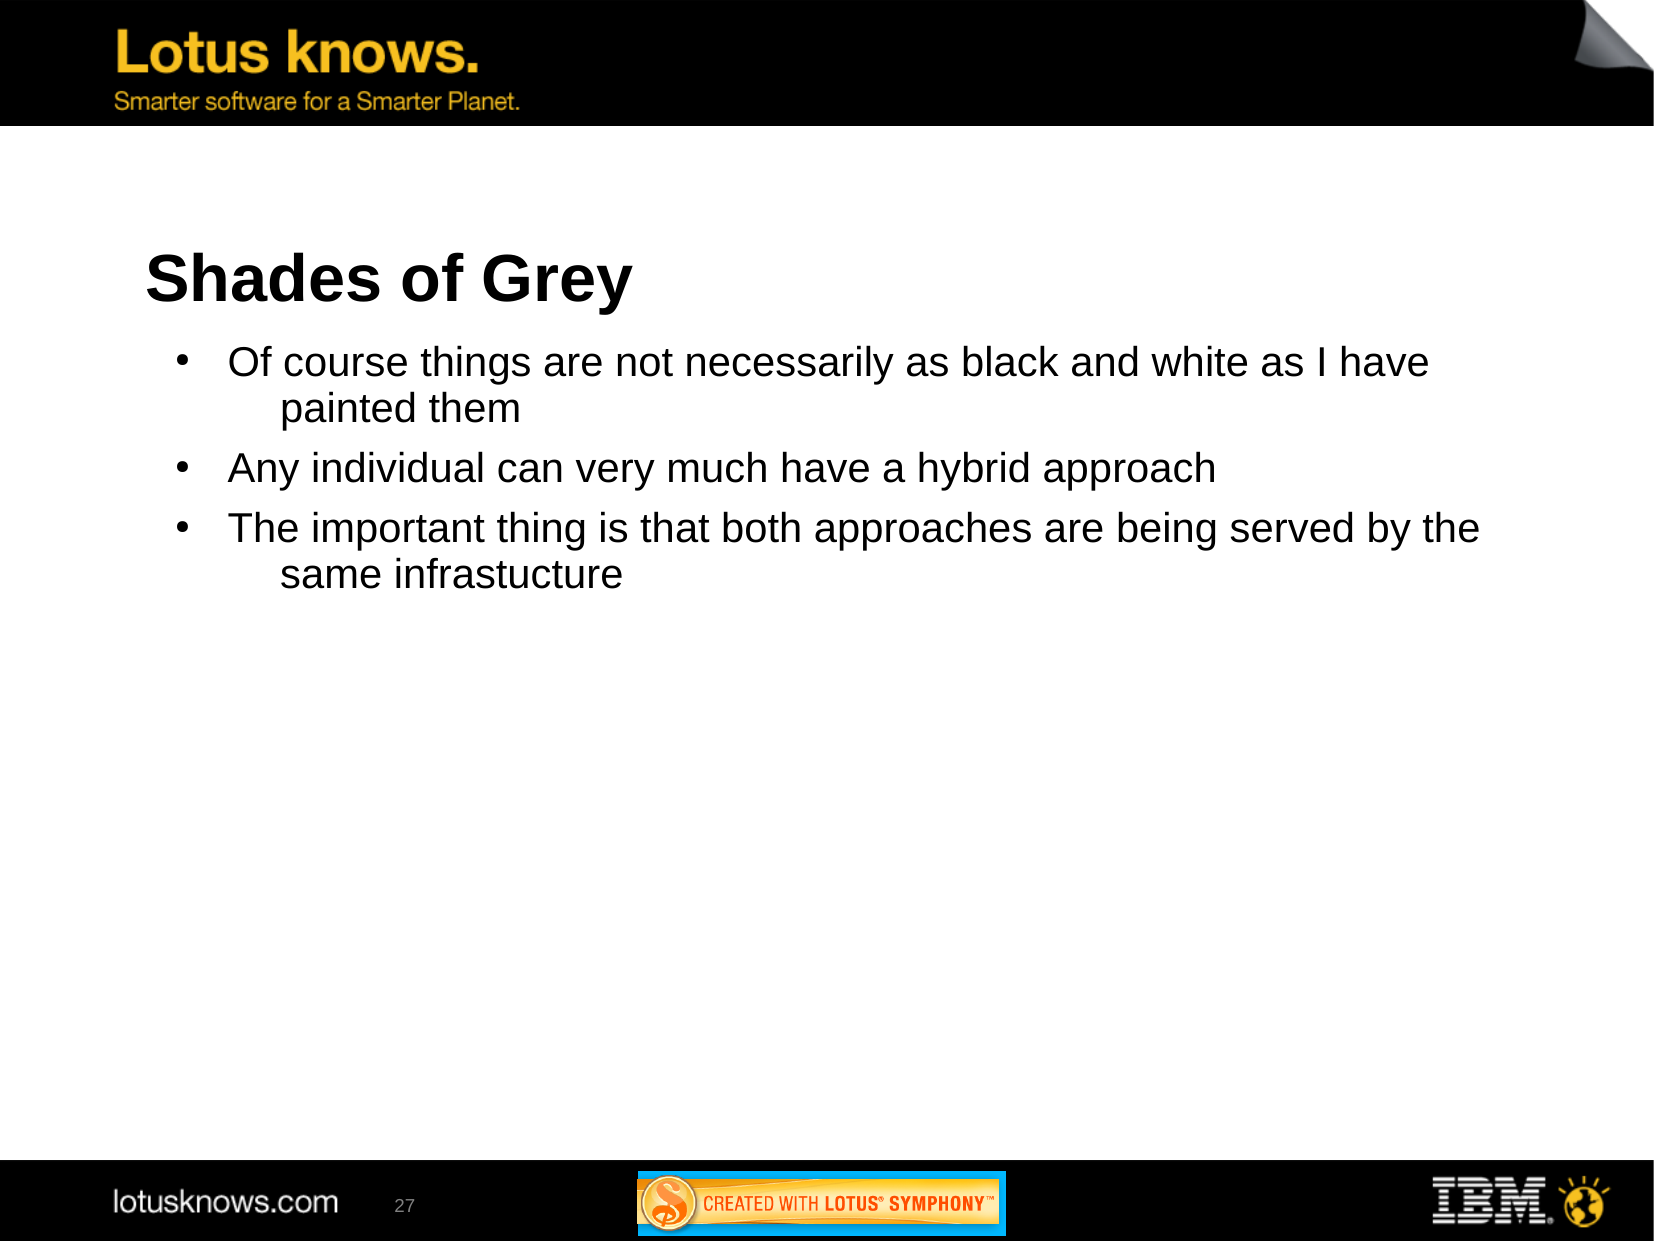

# Shades of Grey
Of course things are not necessarily as black and white as I have painted them
Any individual can very much have a hybrid approach
The important thing is that both approaches are being served by the same infrastucture
27